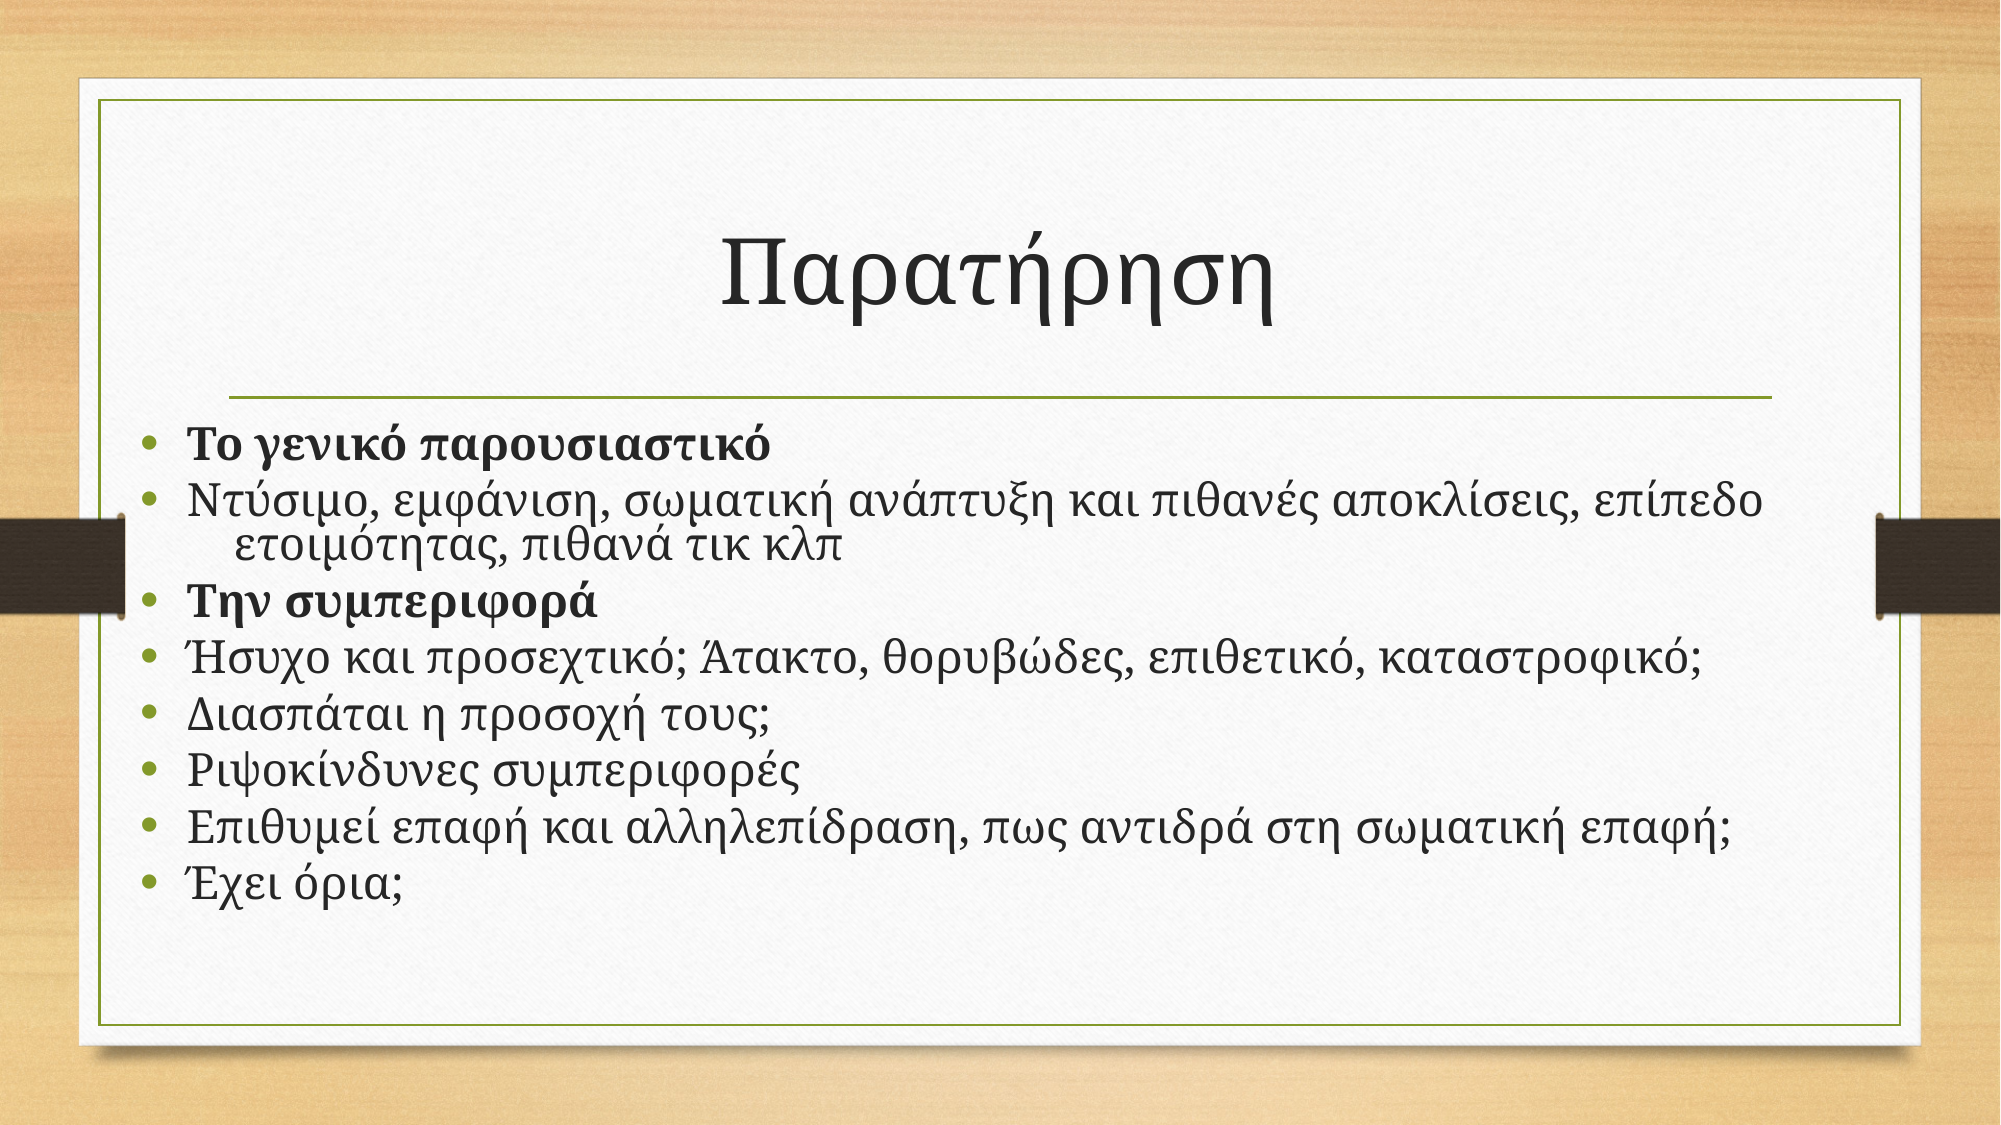

# Παρατήρηση
Το γενικό παρουσιαστικό
Ντύσιμο, εμφάνιση, σωματική ανάπτυξη και πιθανές αποκλίσεις, επίπεδο ετοιμότητας, πιθανά τικ κλπ
Την συμπεριφορά
Ήσυχο και προσεχτικό; Άτακτο, θορυβώδες, επιθετικό, καταστροφικό;
Διασπάται η προσοχή τους;
Ριψοκίνδυνες συμπεριφορές
Επιθυμεί επαφή και αλληλεπίδραση, πως αντιδρά στη σωματική επαφή;
Έχει όρια;